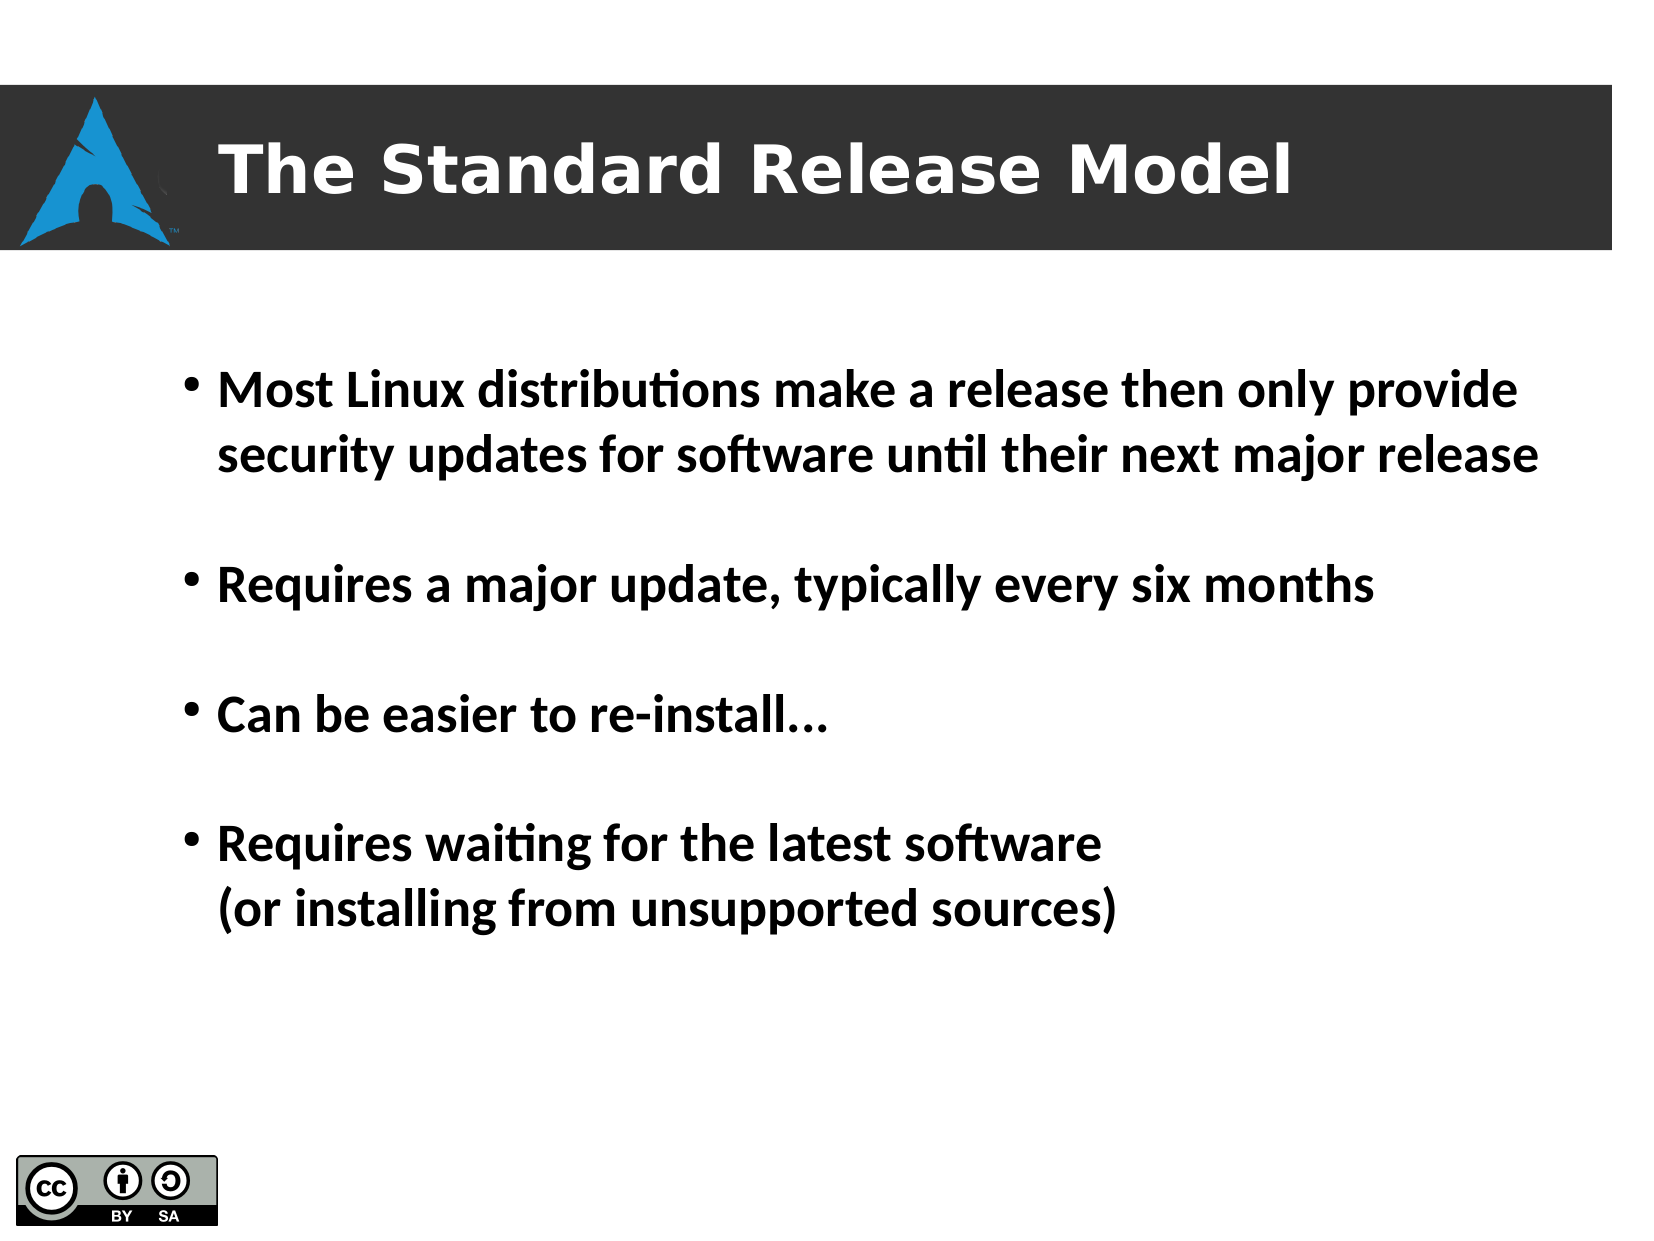

The Standard Release Model
#
Most Linux distributions make a release then only provide security updates for software until their next major release
Requires a major update, typically every six months
Can be easier to re-install...
Requires waiting for the latest software
(or installing from unsupported sources)